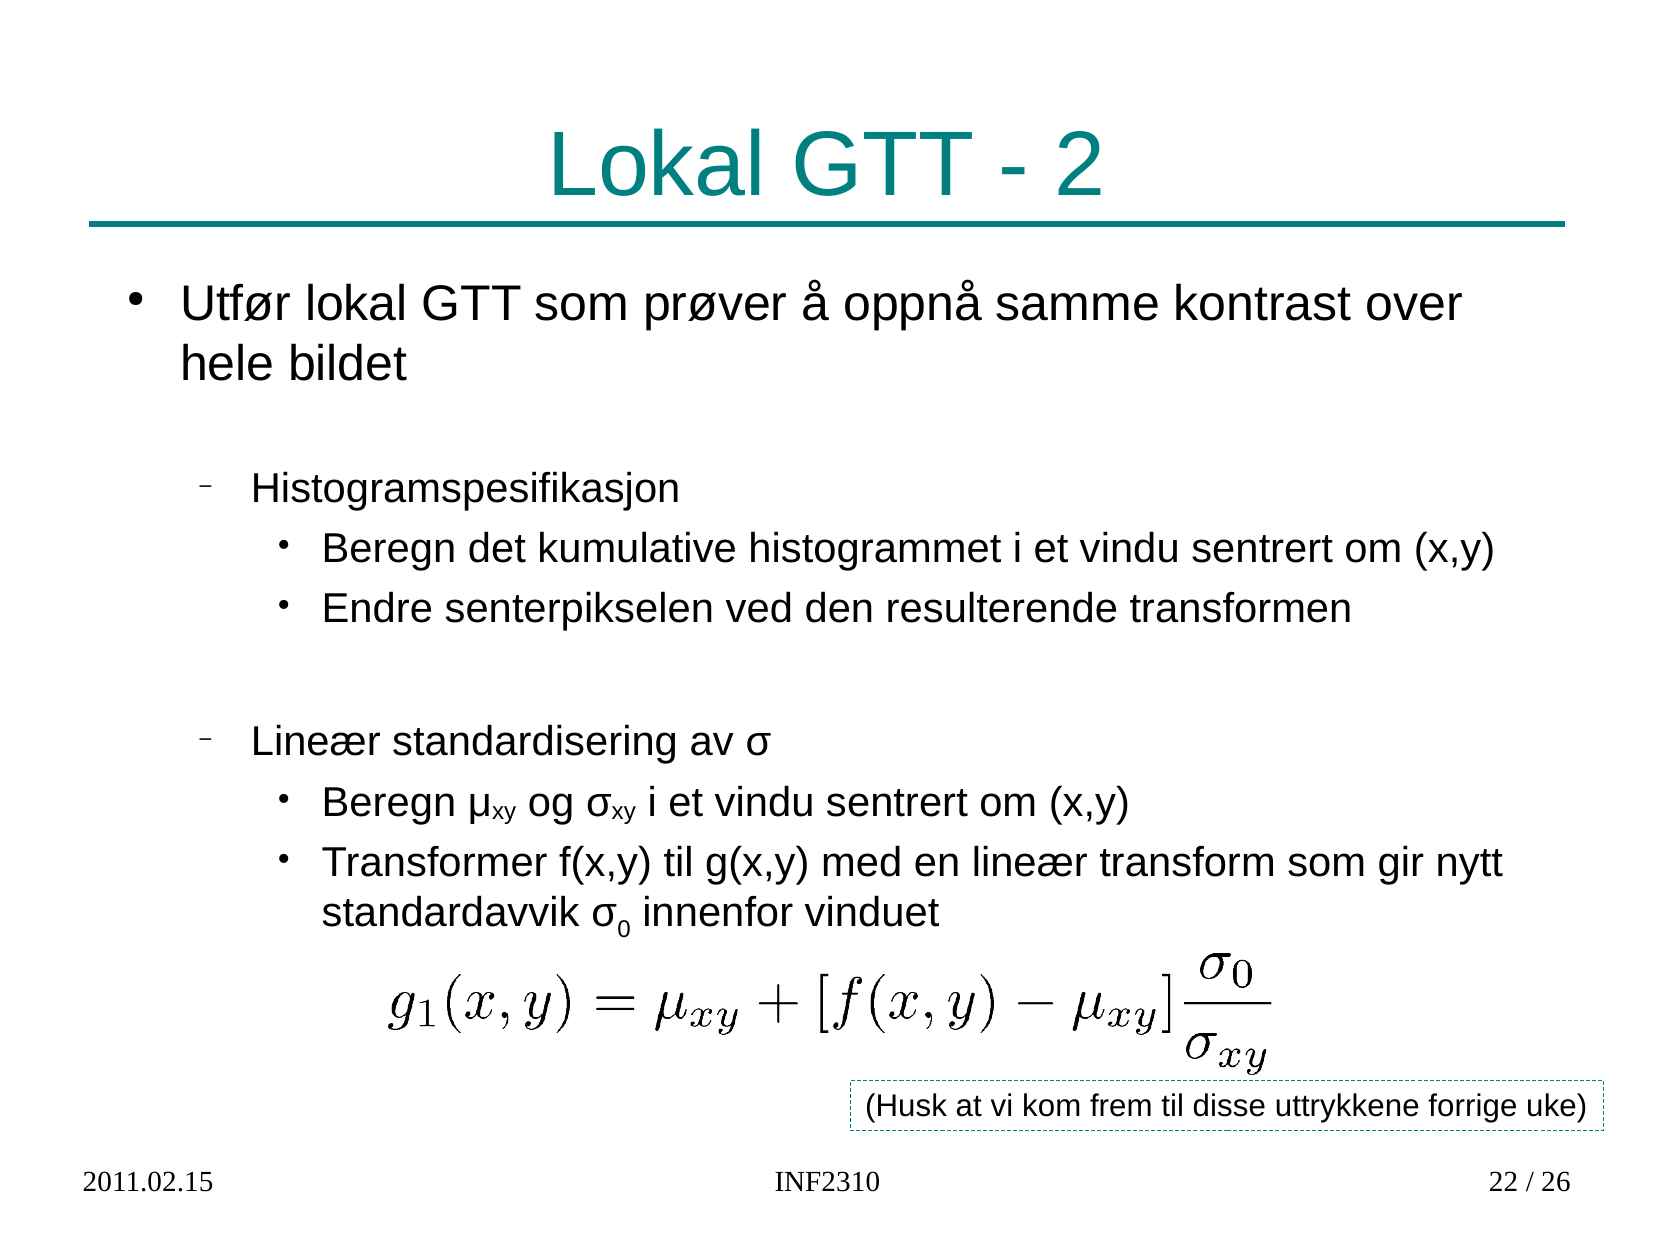

Lokal GTT - 2
# Utfør lokal GTT som prøver å oppnå samme kontrast over hele bildet
Histogramspesifikasjon
Beregn det kumulative histogrammet i et vindu sentrert om (x,y)
Endre senterpikselen ved den resulterende transformen
Lineær standardisering av σ
Beregn μxy og σxy i et vindu sentrert om (x,y)
Transformer f(x,y) til g(x,y) med en lineær transform som gir nytt standardavvik σ0 innenfor vinduet
(Husk at vi kom frem til disse uttrykkene forrige uke)
2011.02.15
INF2310
22